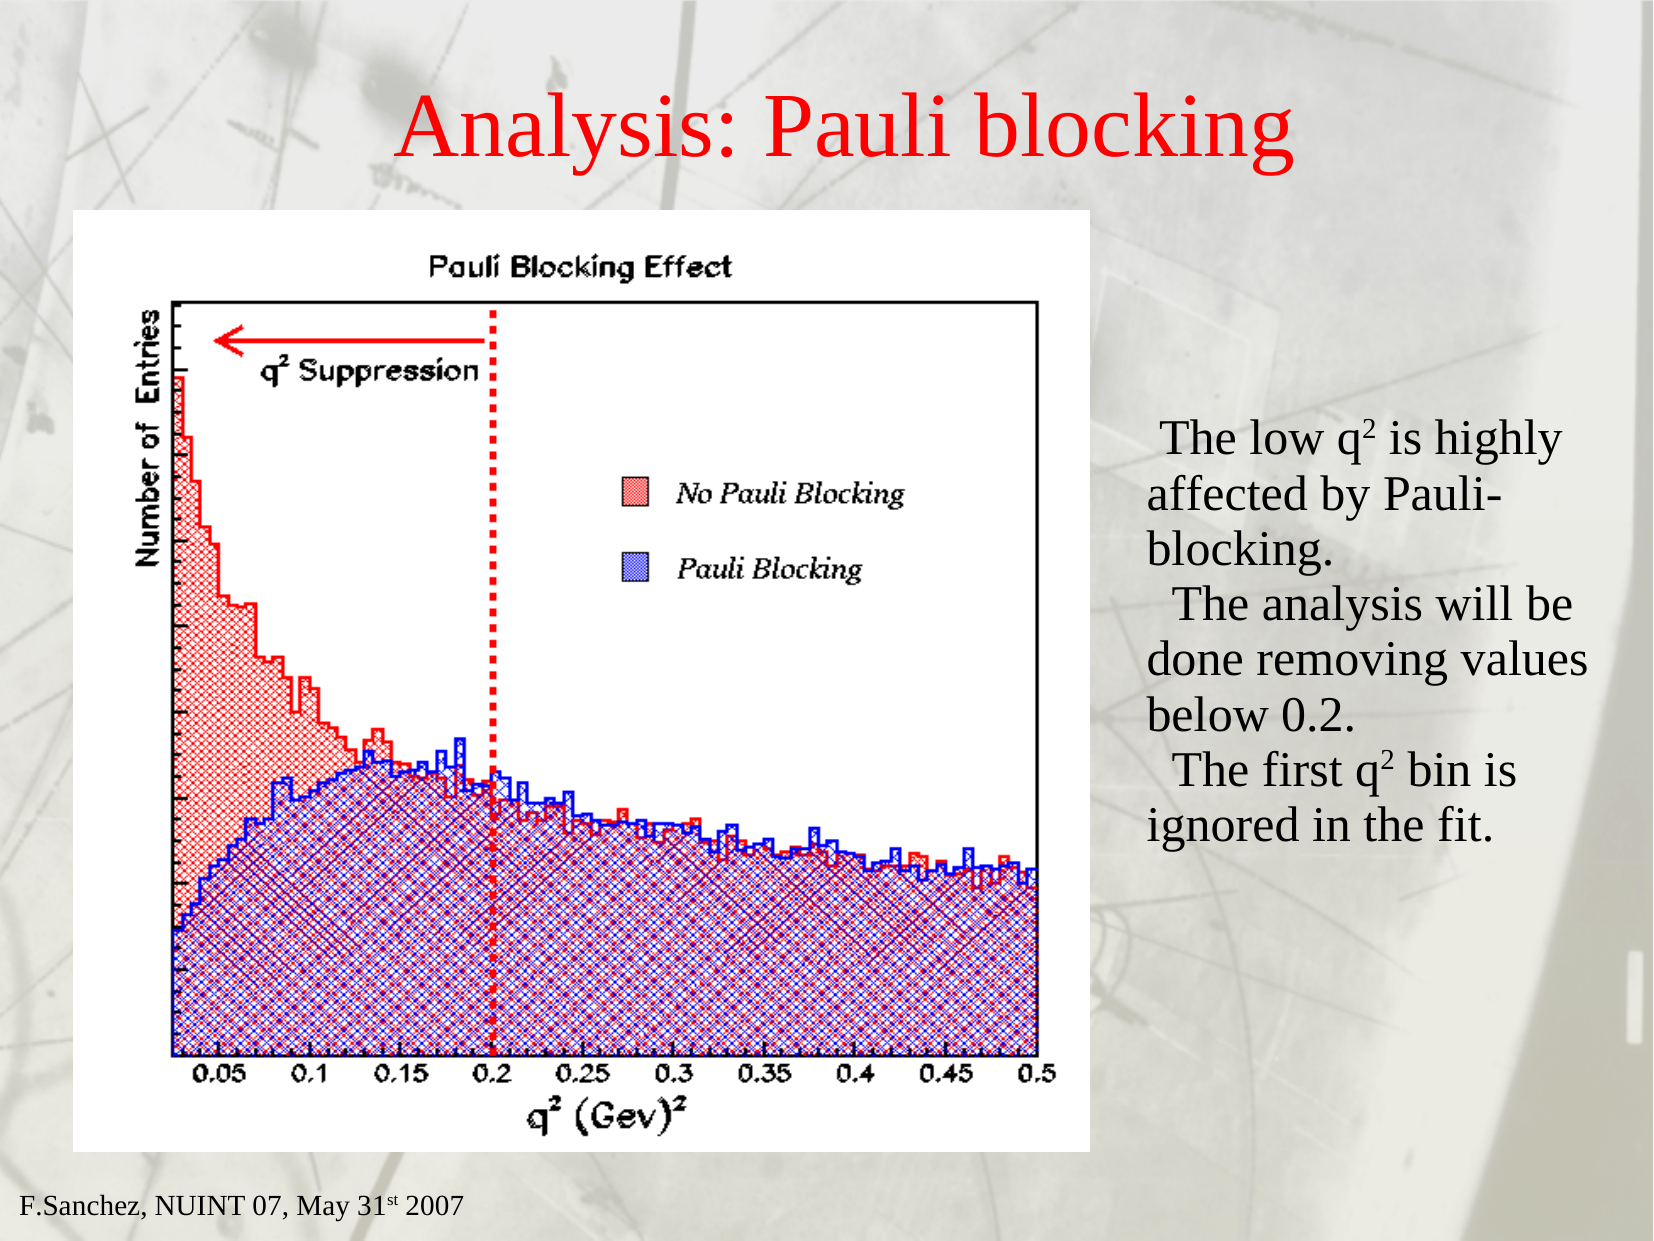

# Analysis: Pauli blocking
 The low q2 is highly affected by Pauli-blocking.
 The analysis will be done removing values below 0.2.
 The first q2 bin is ignored in the fit.